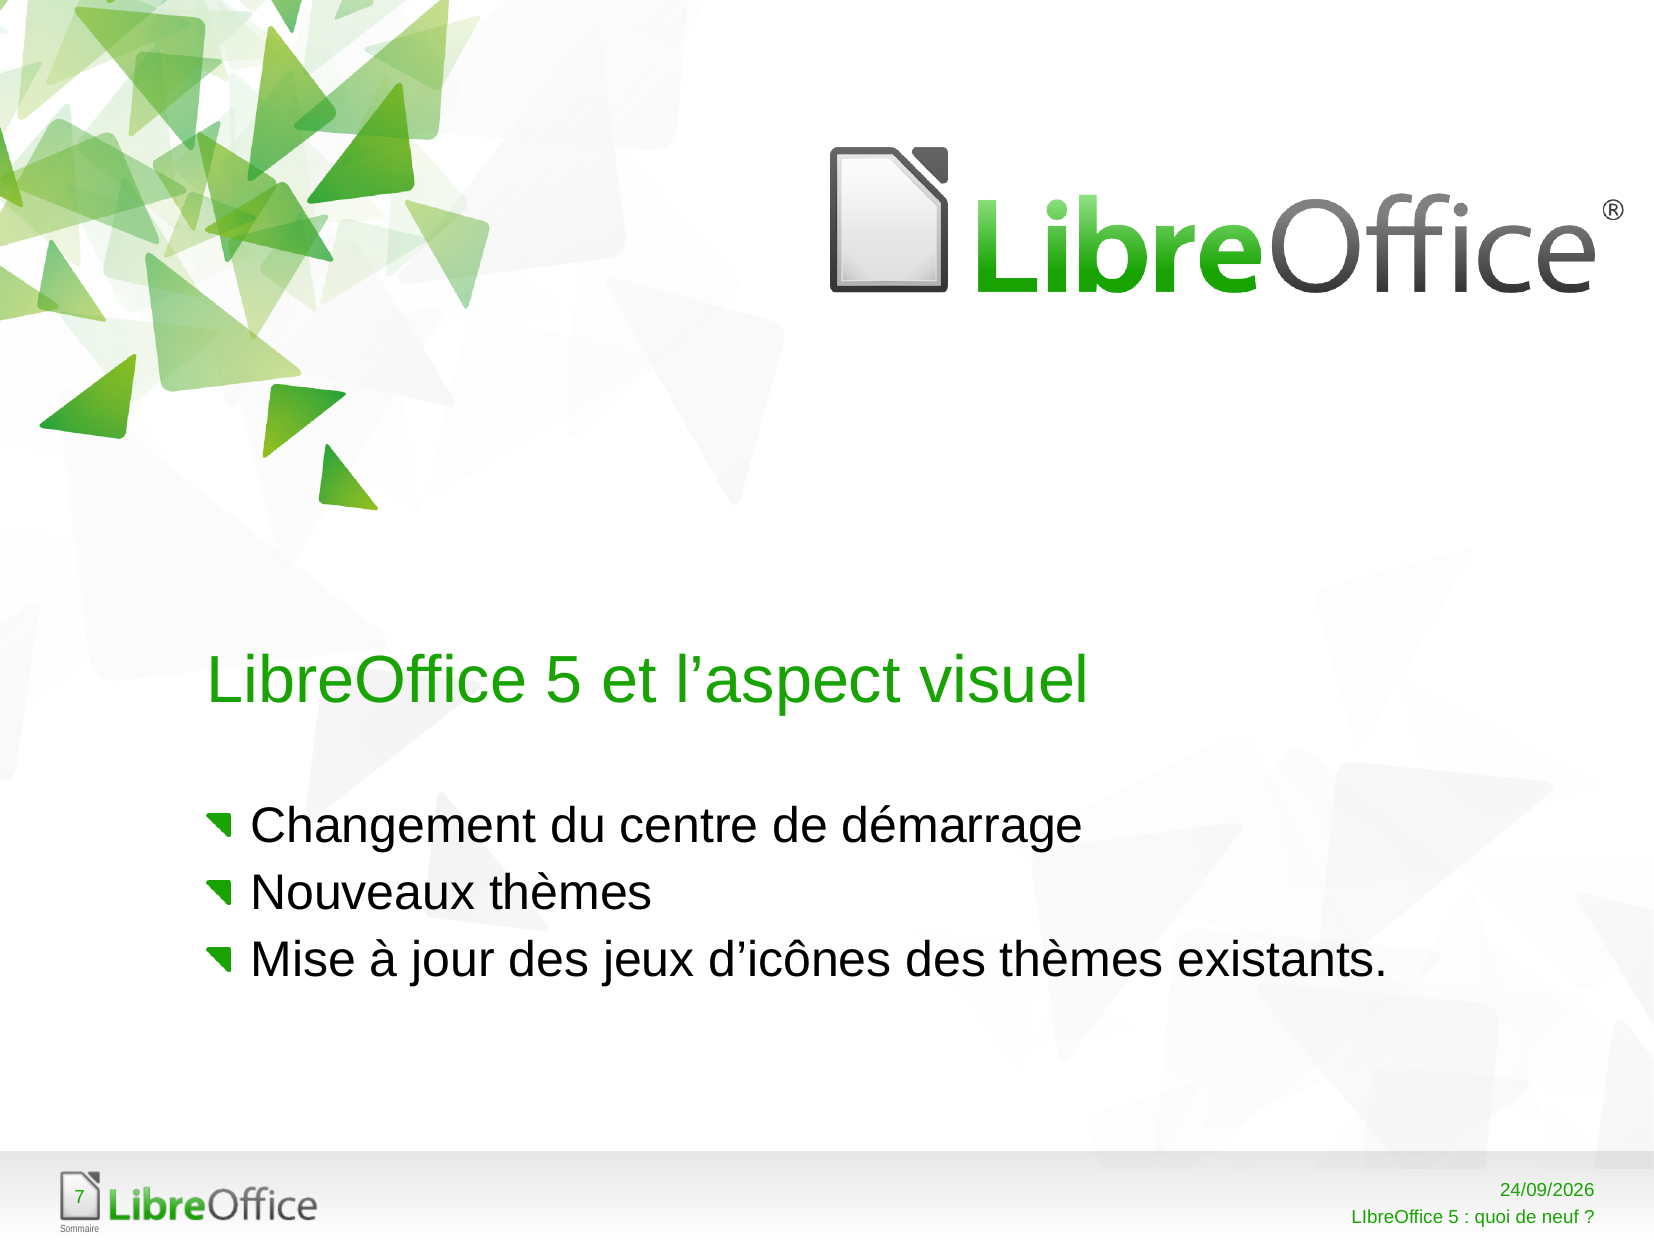

# LibreOffice 5 et l’aspect visuel
Changement du centre de démarrage
Nouveaux thèmes
Mise à jour des jeux d’icônes des thèmes existants.
7
LIbreOffice 5 : quoi de neuf ?